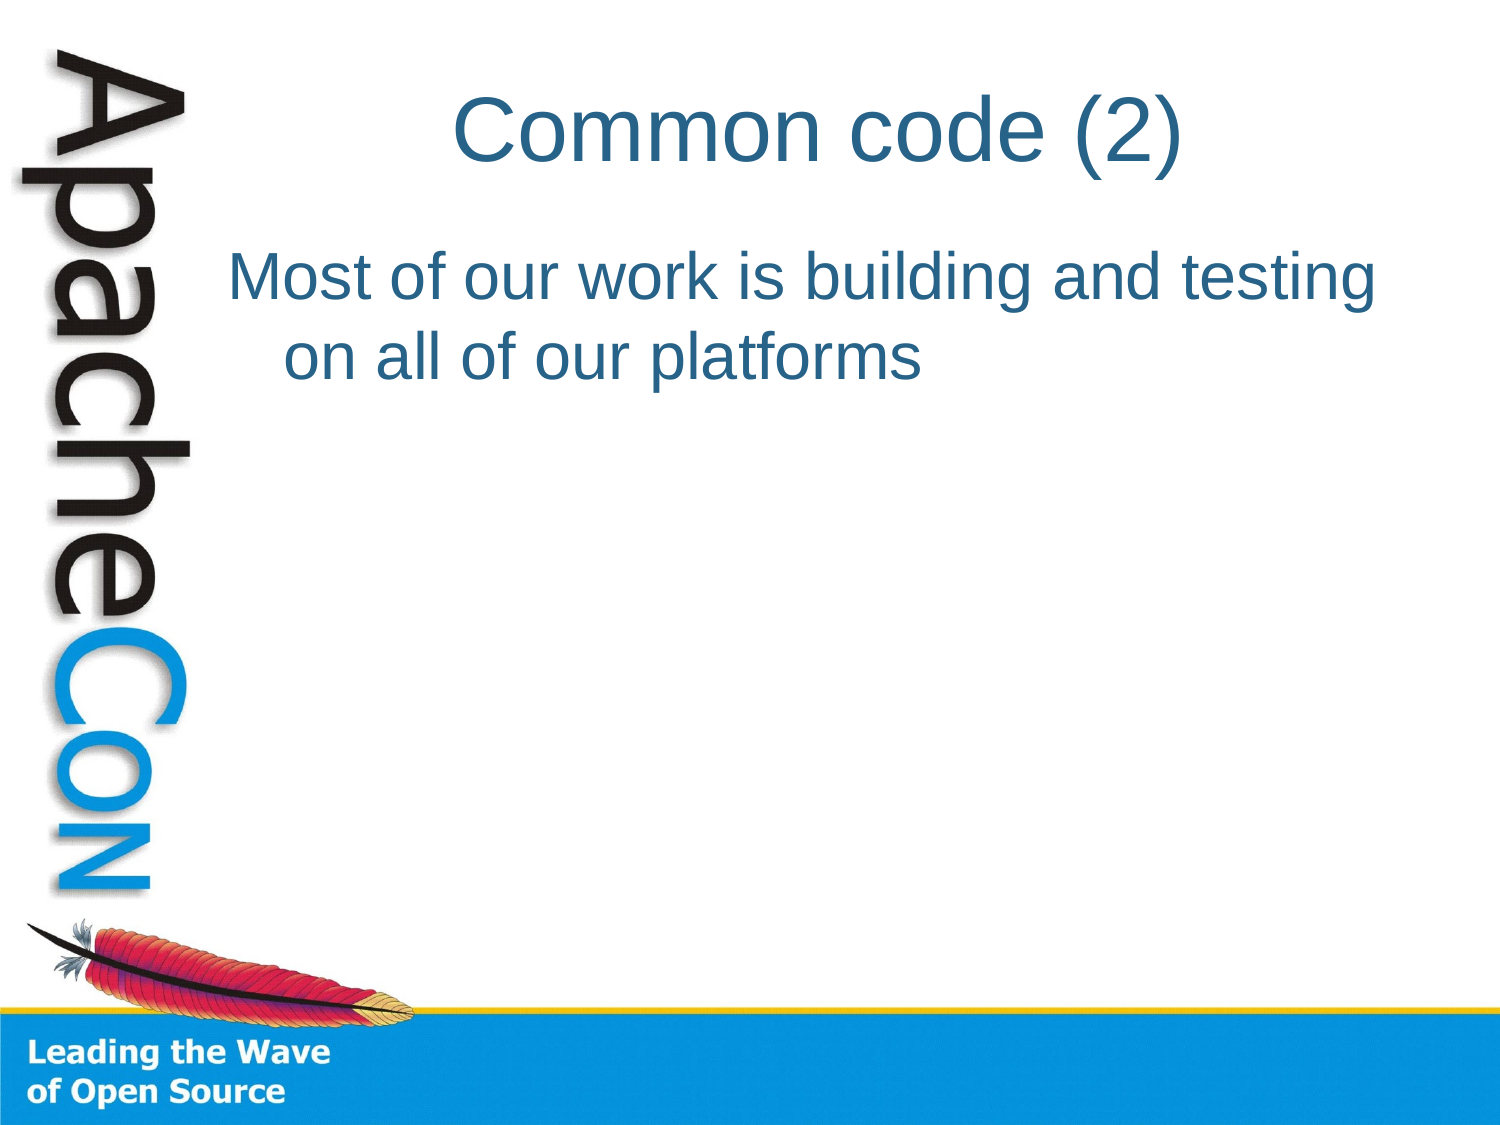

# Common code (2)
Most of our work is building and testing on all of our platforms